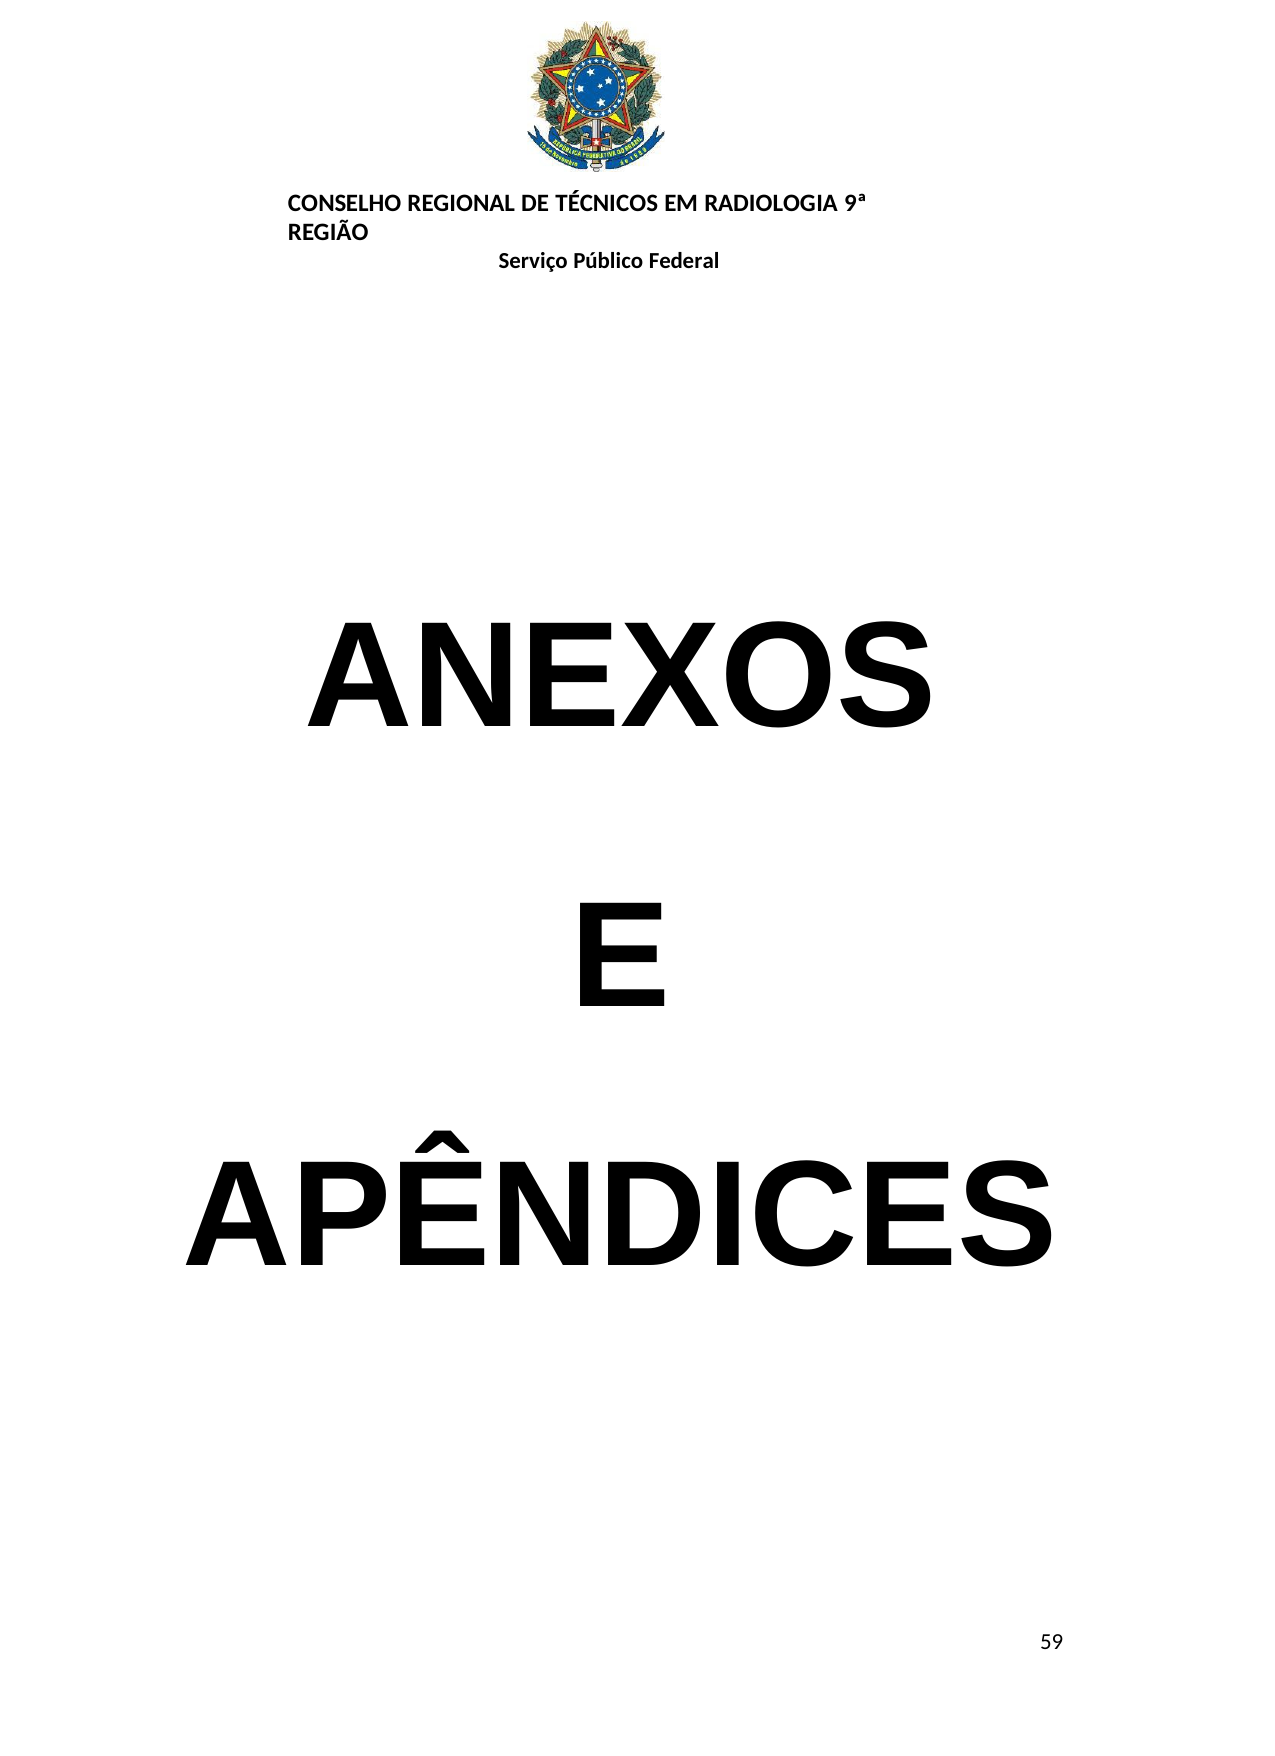

CONSELHO REGIONAL DE TÉCNICOS EM RADIOLOGIA 9ª REGIÃO
Serviço Público Federal
ANEXOS E
APÊNDICES